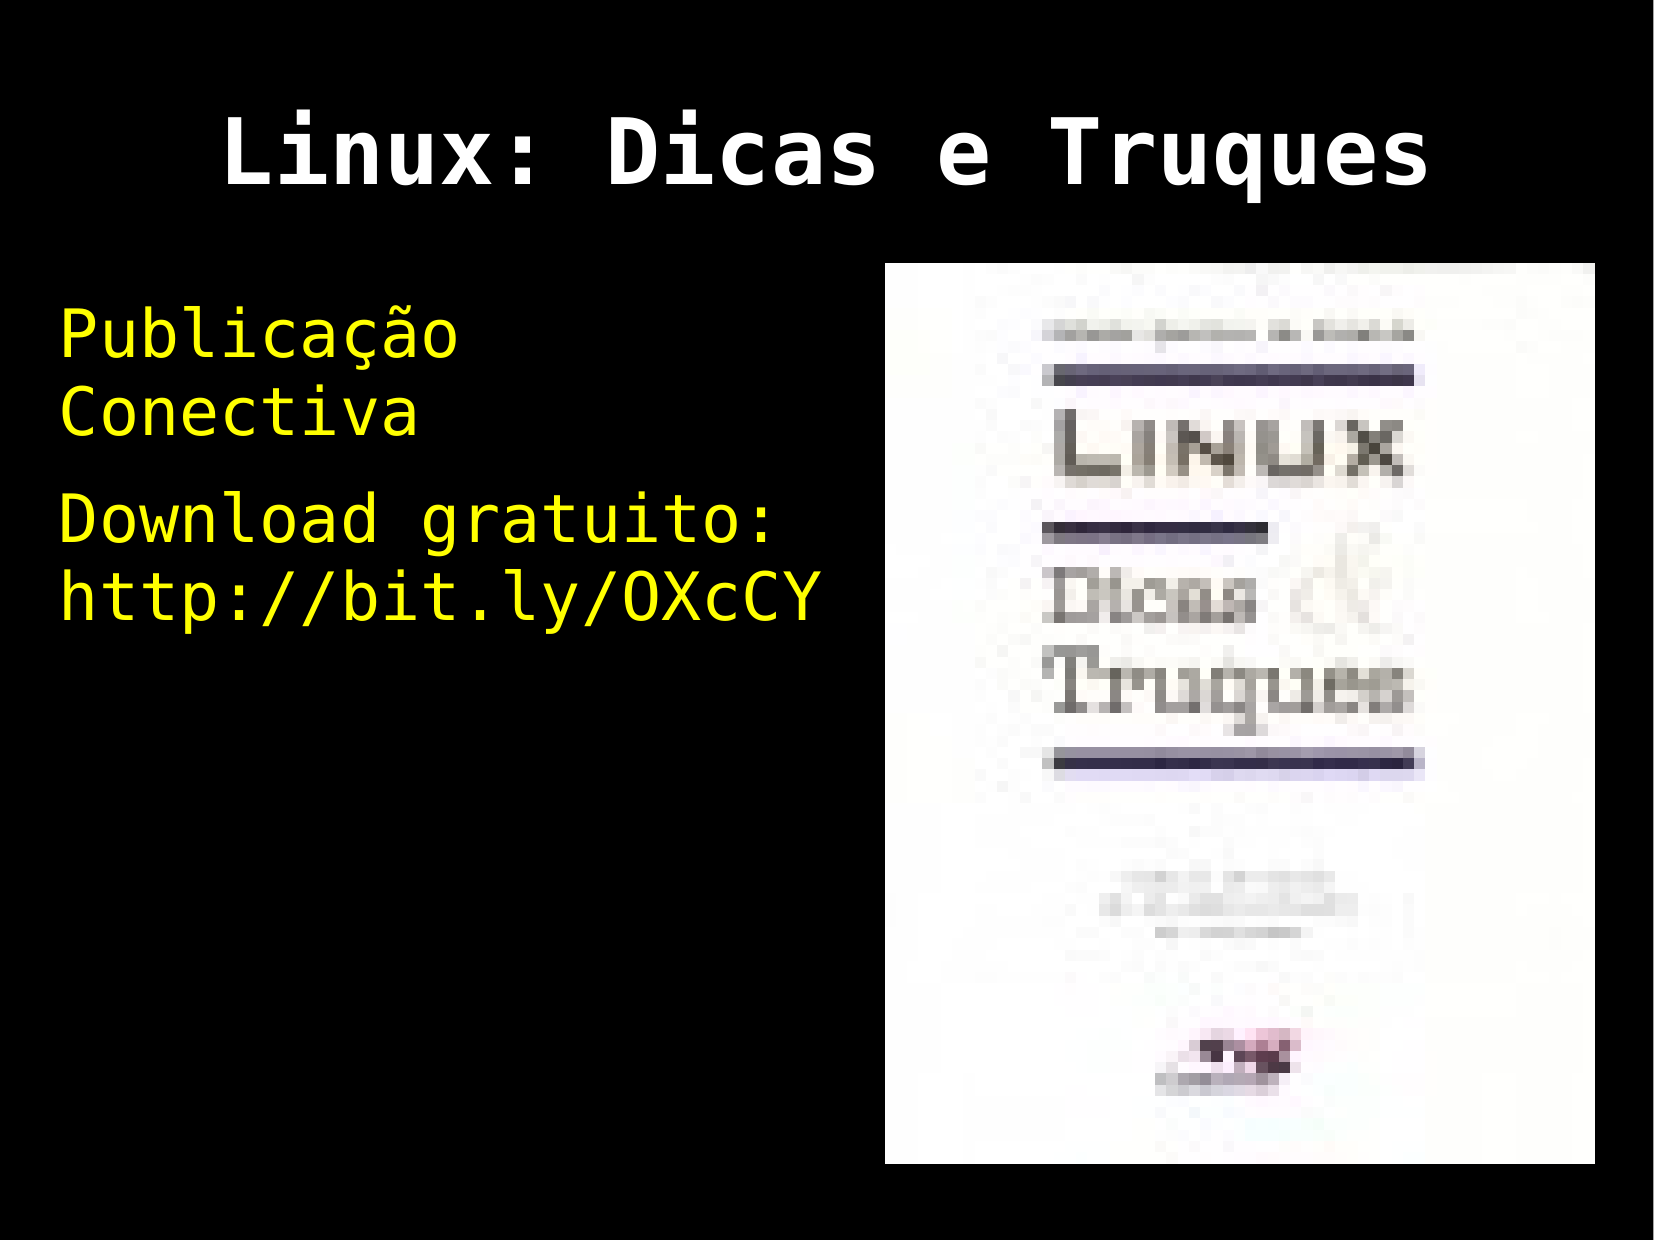

# Linux: Dicas e Truques
Publicação Conectiva
Download gratuito:
http://bit.ly/OXcCY